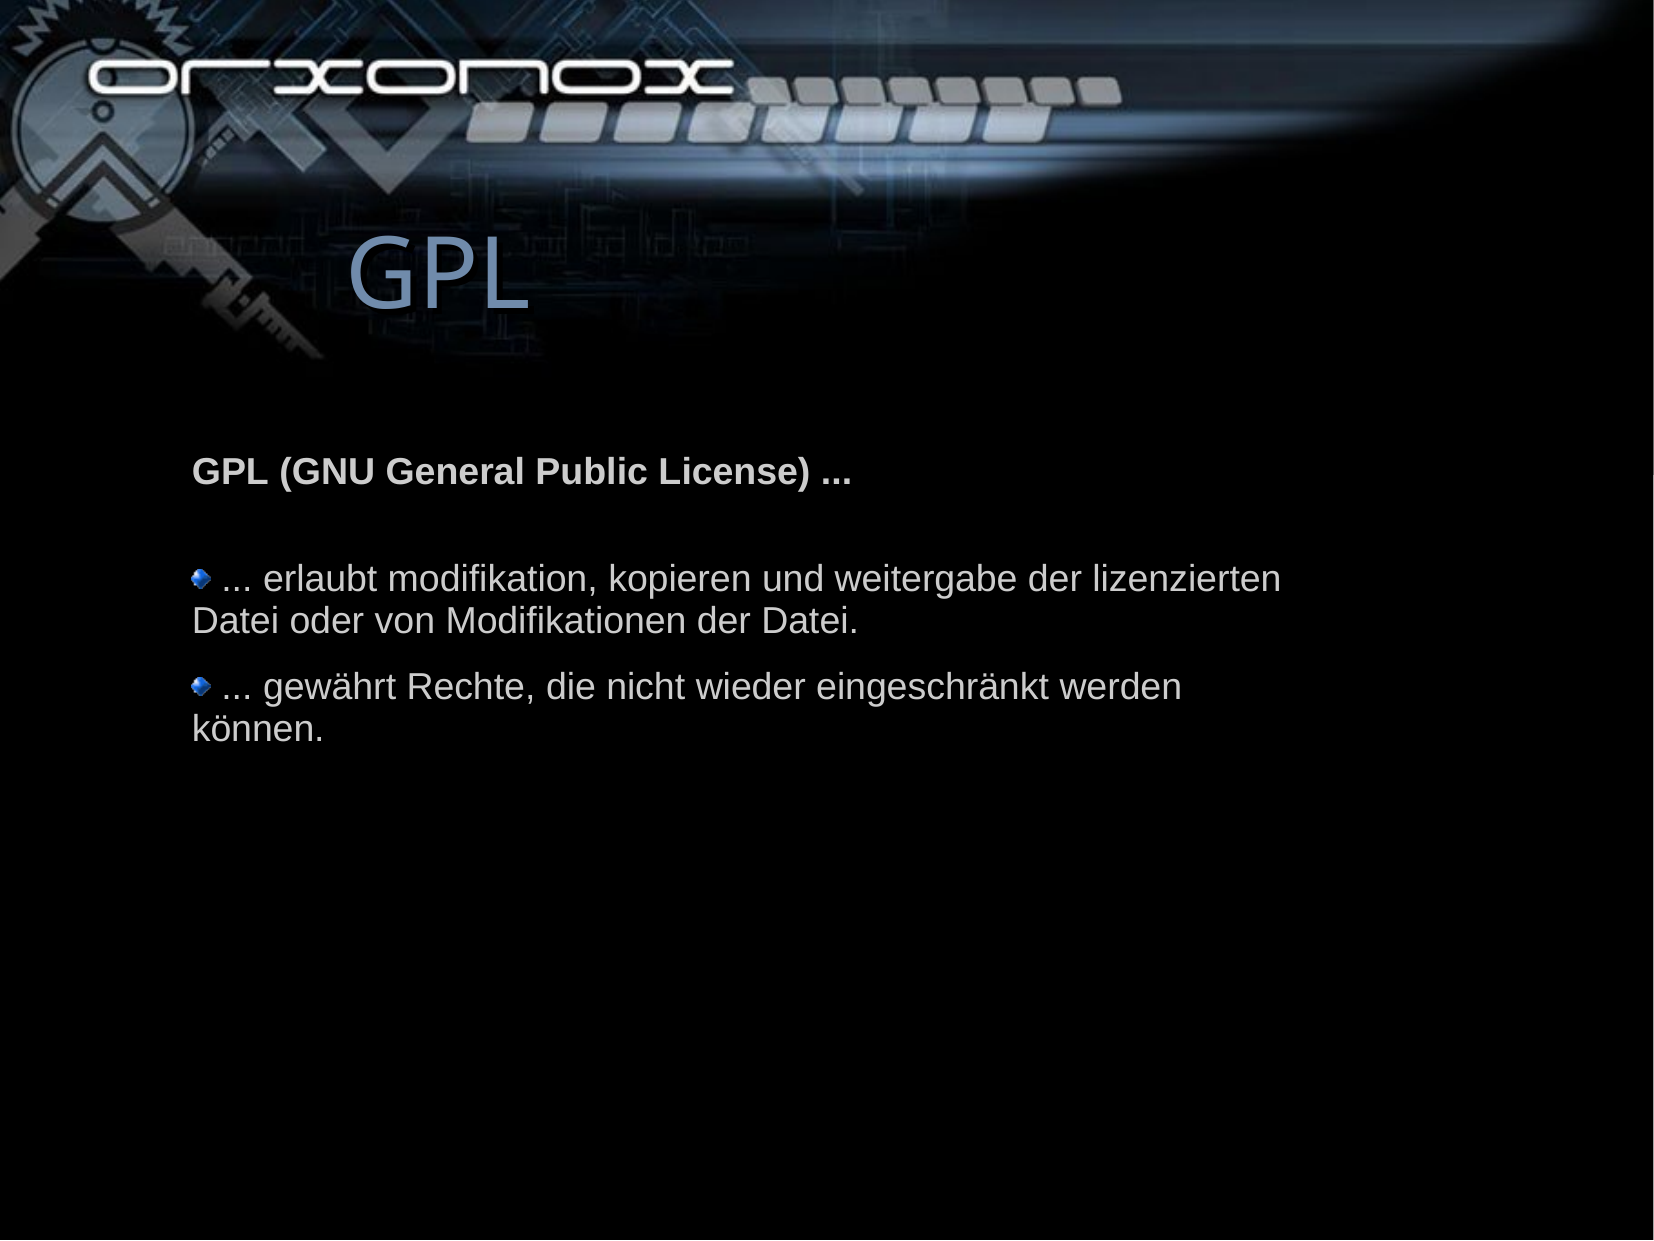

GPL
GPL (GNU General Public License) ...
 ... erlaubt modifikation, kopieren und weitergabe der lizenzierten Datei oder von Modifikationen der Datei.
 ... gewährt Rechte, die nicht wieder eingeschränkt werden können.